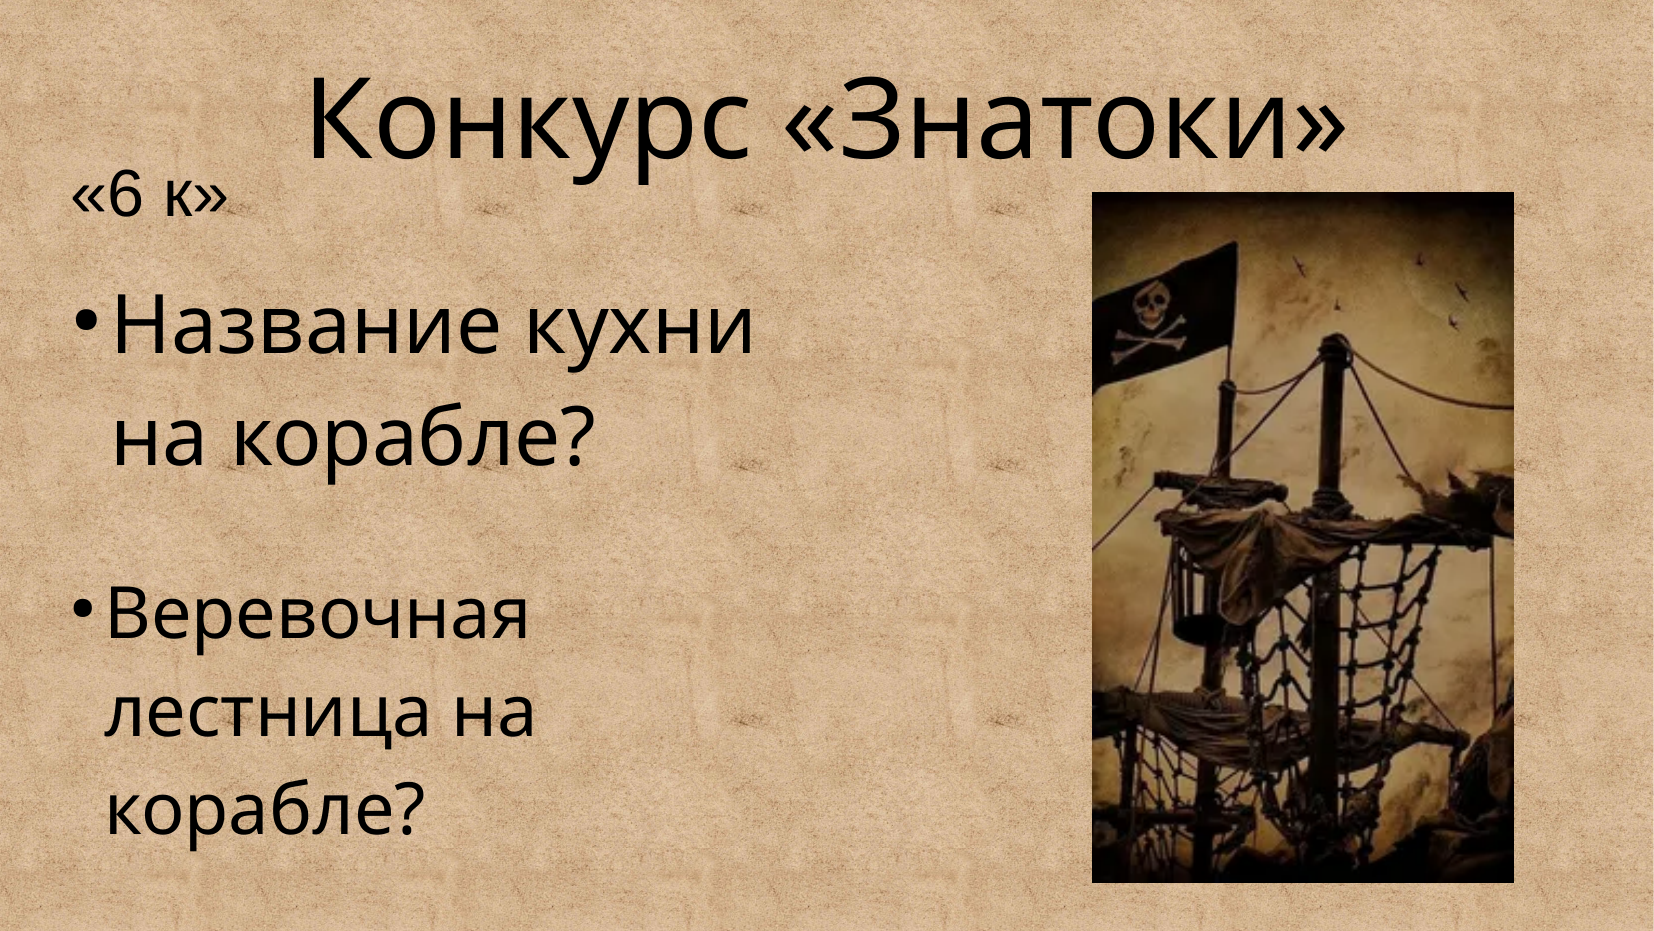

# Конкурс «Знатоки»
«6 к»
Название кухни на корабле?
Веревочная лестница на корабле?